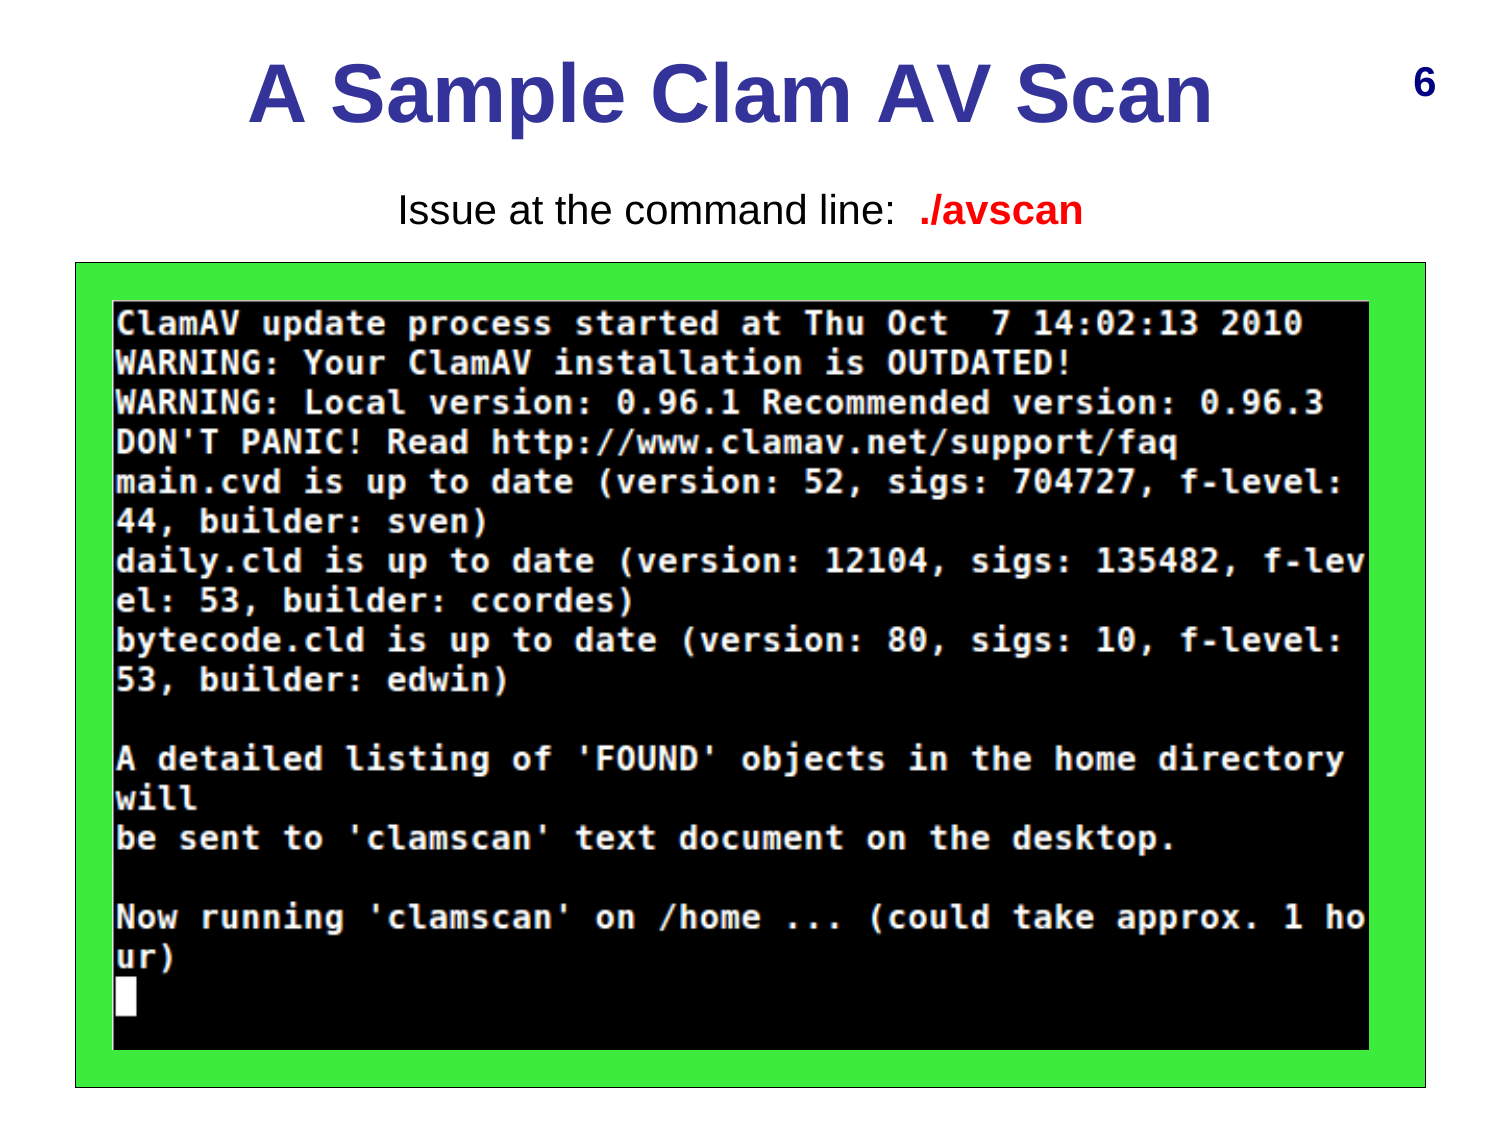

# A Sample Clam AV Scan
6
Issue at the command line: ./avscan